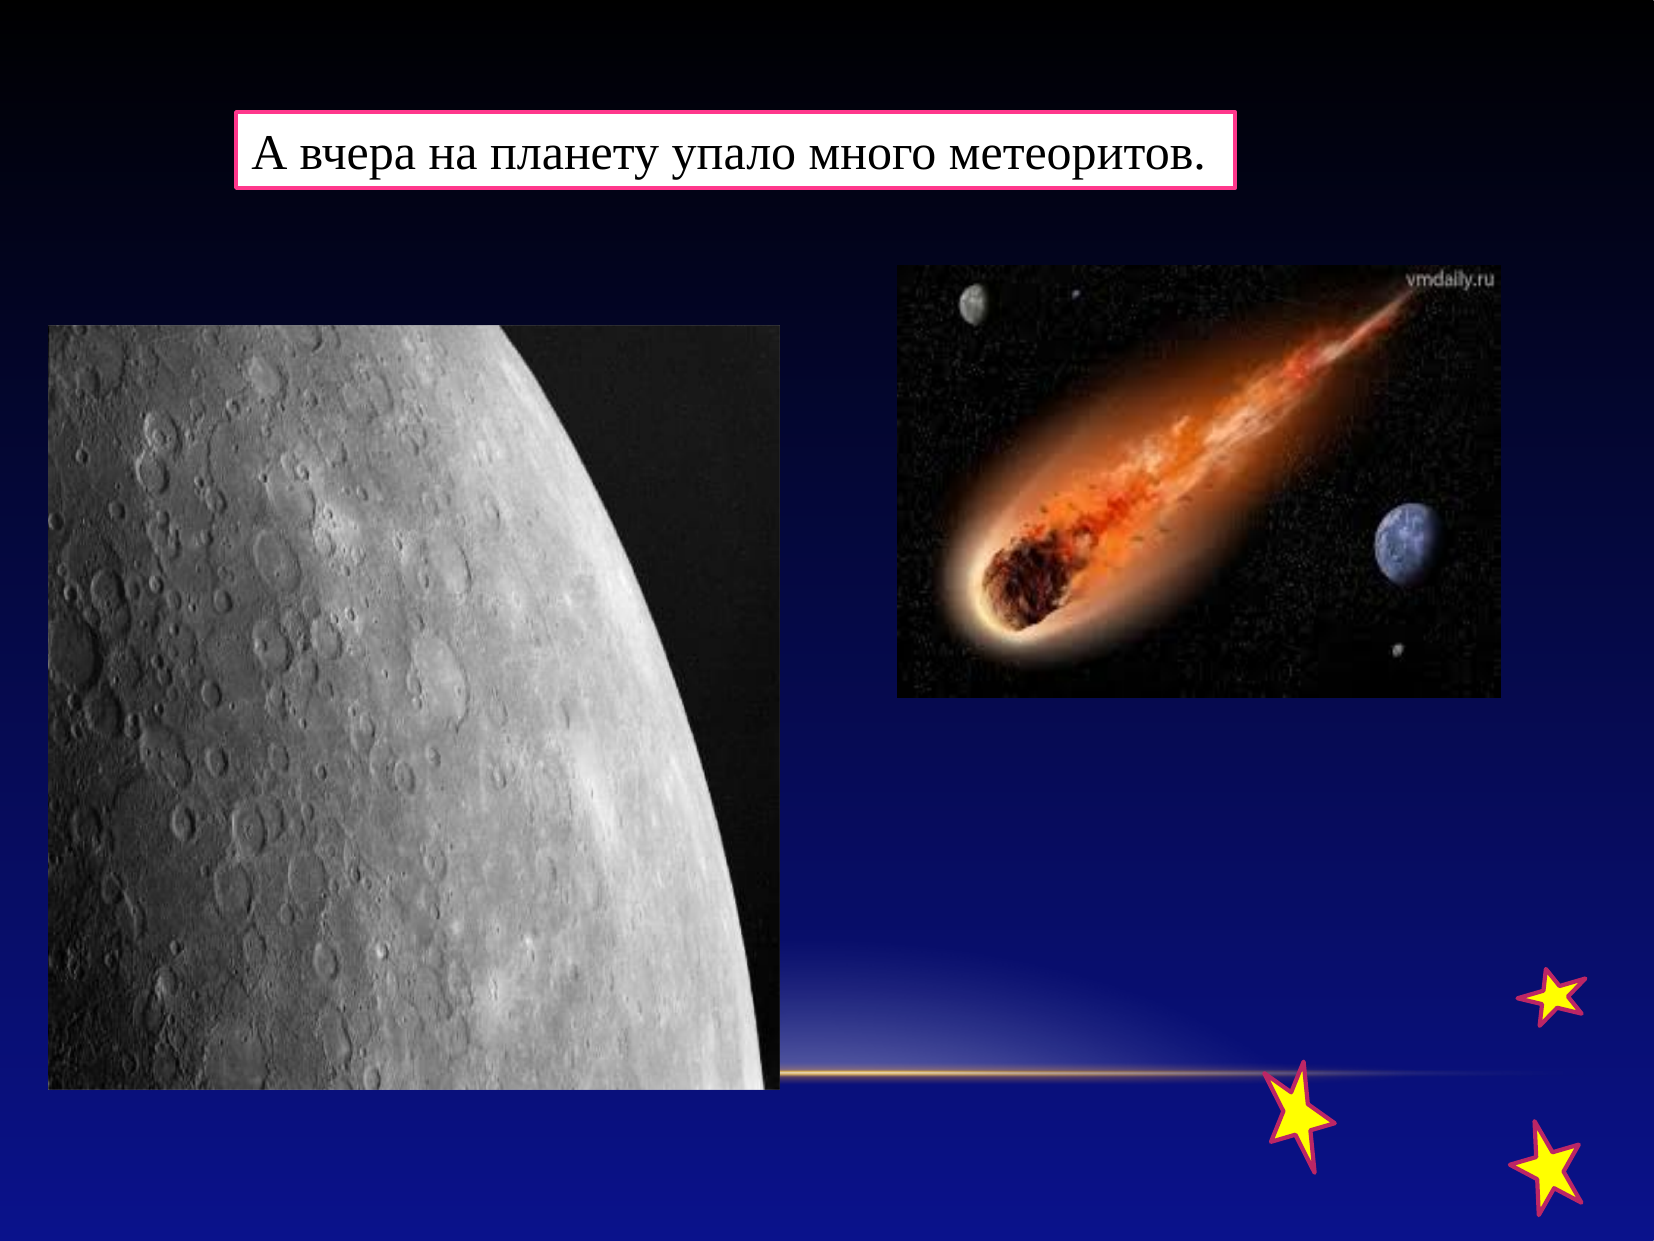

А вчера на планету упало много метеоритов.